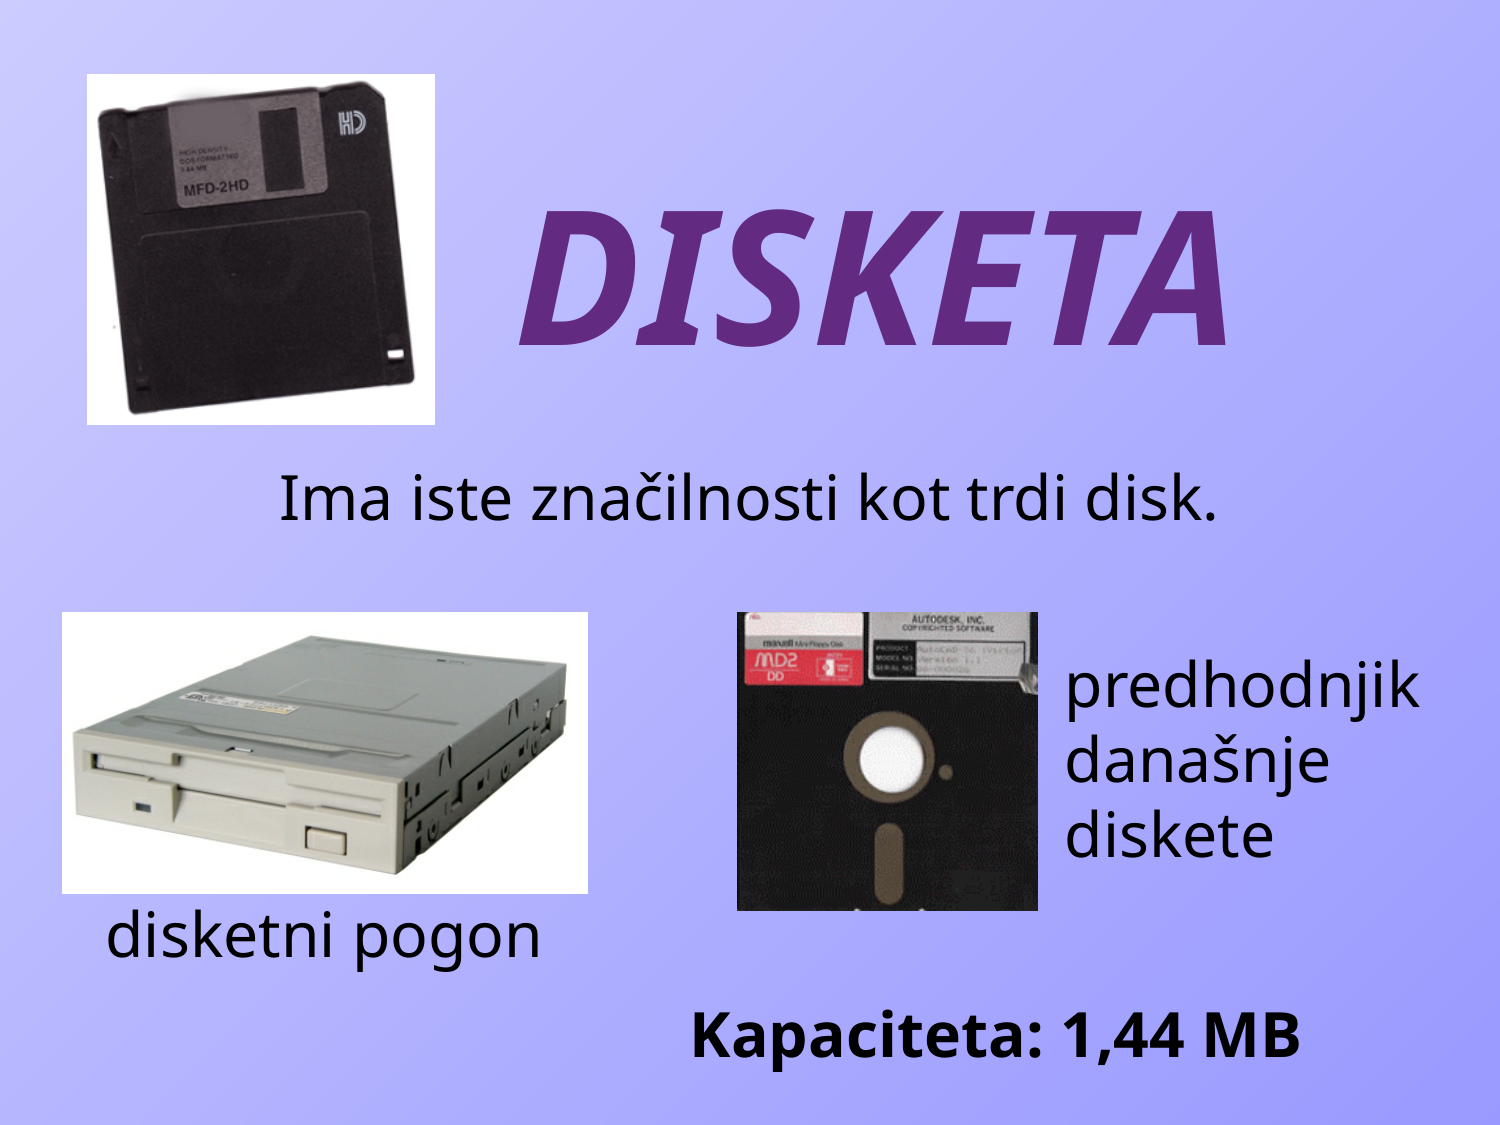

DISKETA
Ima iste značilnosti kot trdi disk.
predhodnjik današnje diskete
disketni pogon
Kapaciteta: 1,44 MB